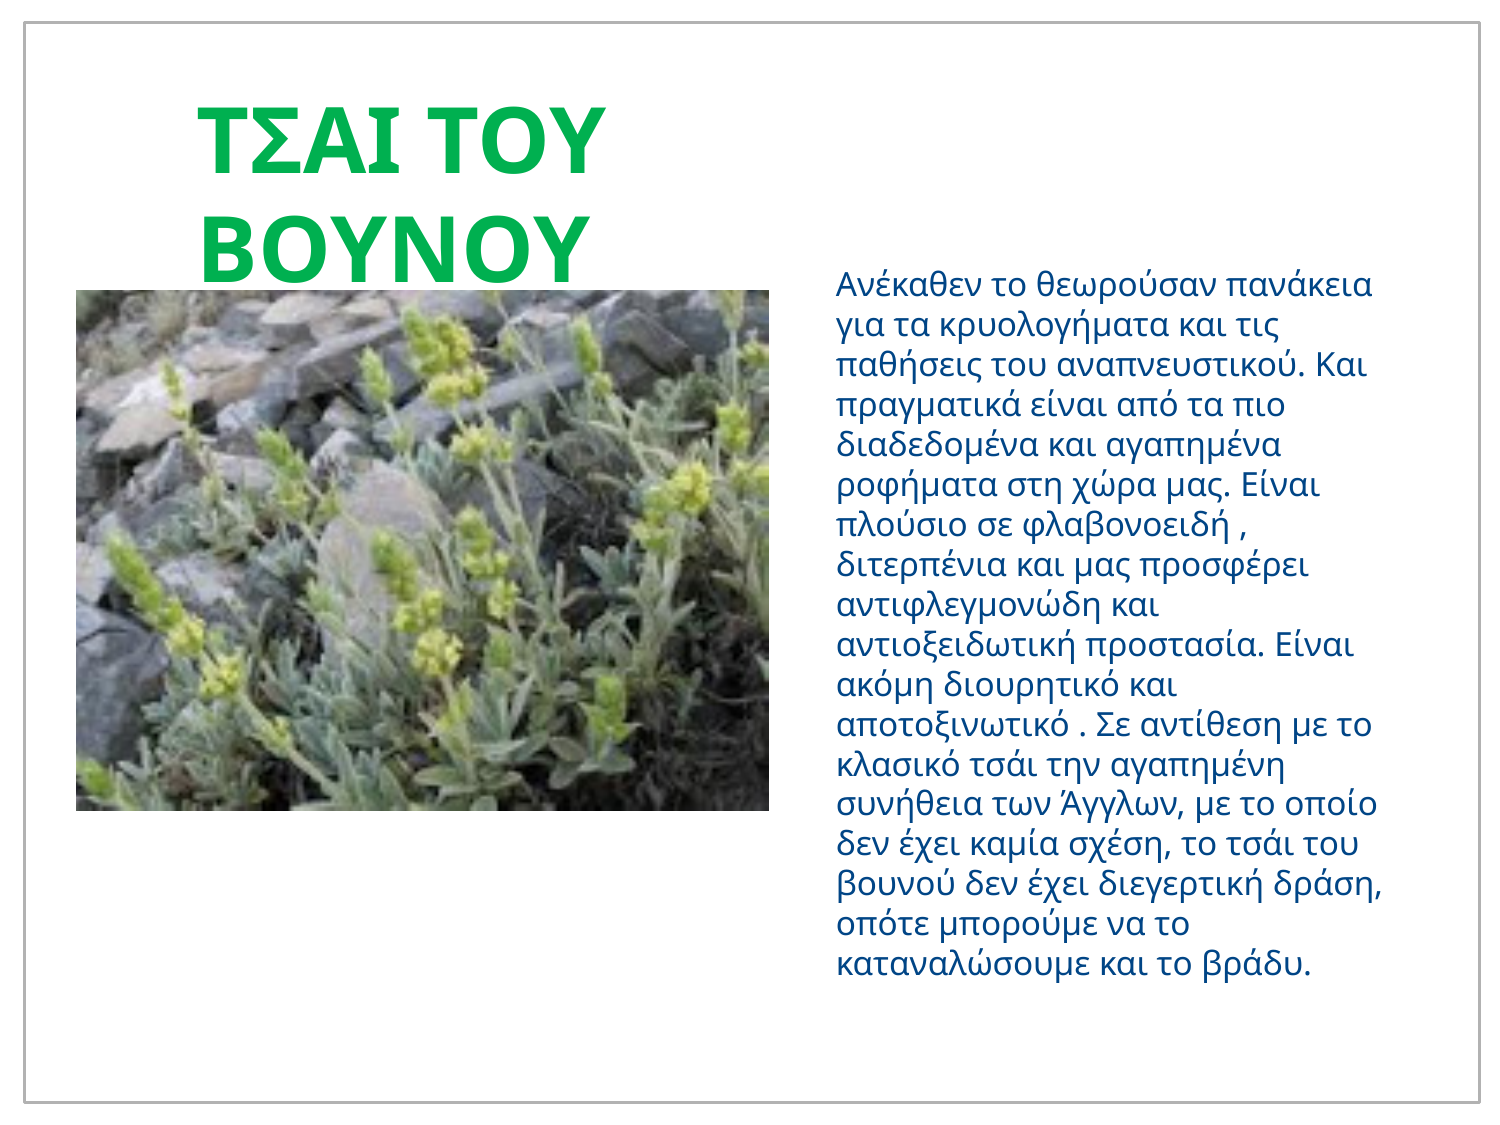

# ΤΣΑΙ TOY BOYNOY
Ανέκαθεν το θεωρούσαν πανάκεια για τα κρυολογήματα και τις παθήσεις του αναπνευστικού. Και πραγματικά είναι από τα πιο διαδεδομένα και αγαπημένα ροφήματα στη χώρα μας. Είναι πλούσιο σε φλαβονοειδή , διτερπένια και μας προσφέρει αντιφλεγμονώδη και αντιοξειδωτική προστασία. Είναι ακόμη διουρητικό και αποτοξινωτικό . Σε αντίθεση με το κλασικό τσάι την αγαπημένη συνήθεια των Άγγλων, με το οποίο δεν έχει καμία σχέση, το τσάι του βουνού δεν έχει διεγερτική δράση, οπότε μπορούμε να το καταναλώσουμε και το βράδυ.